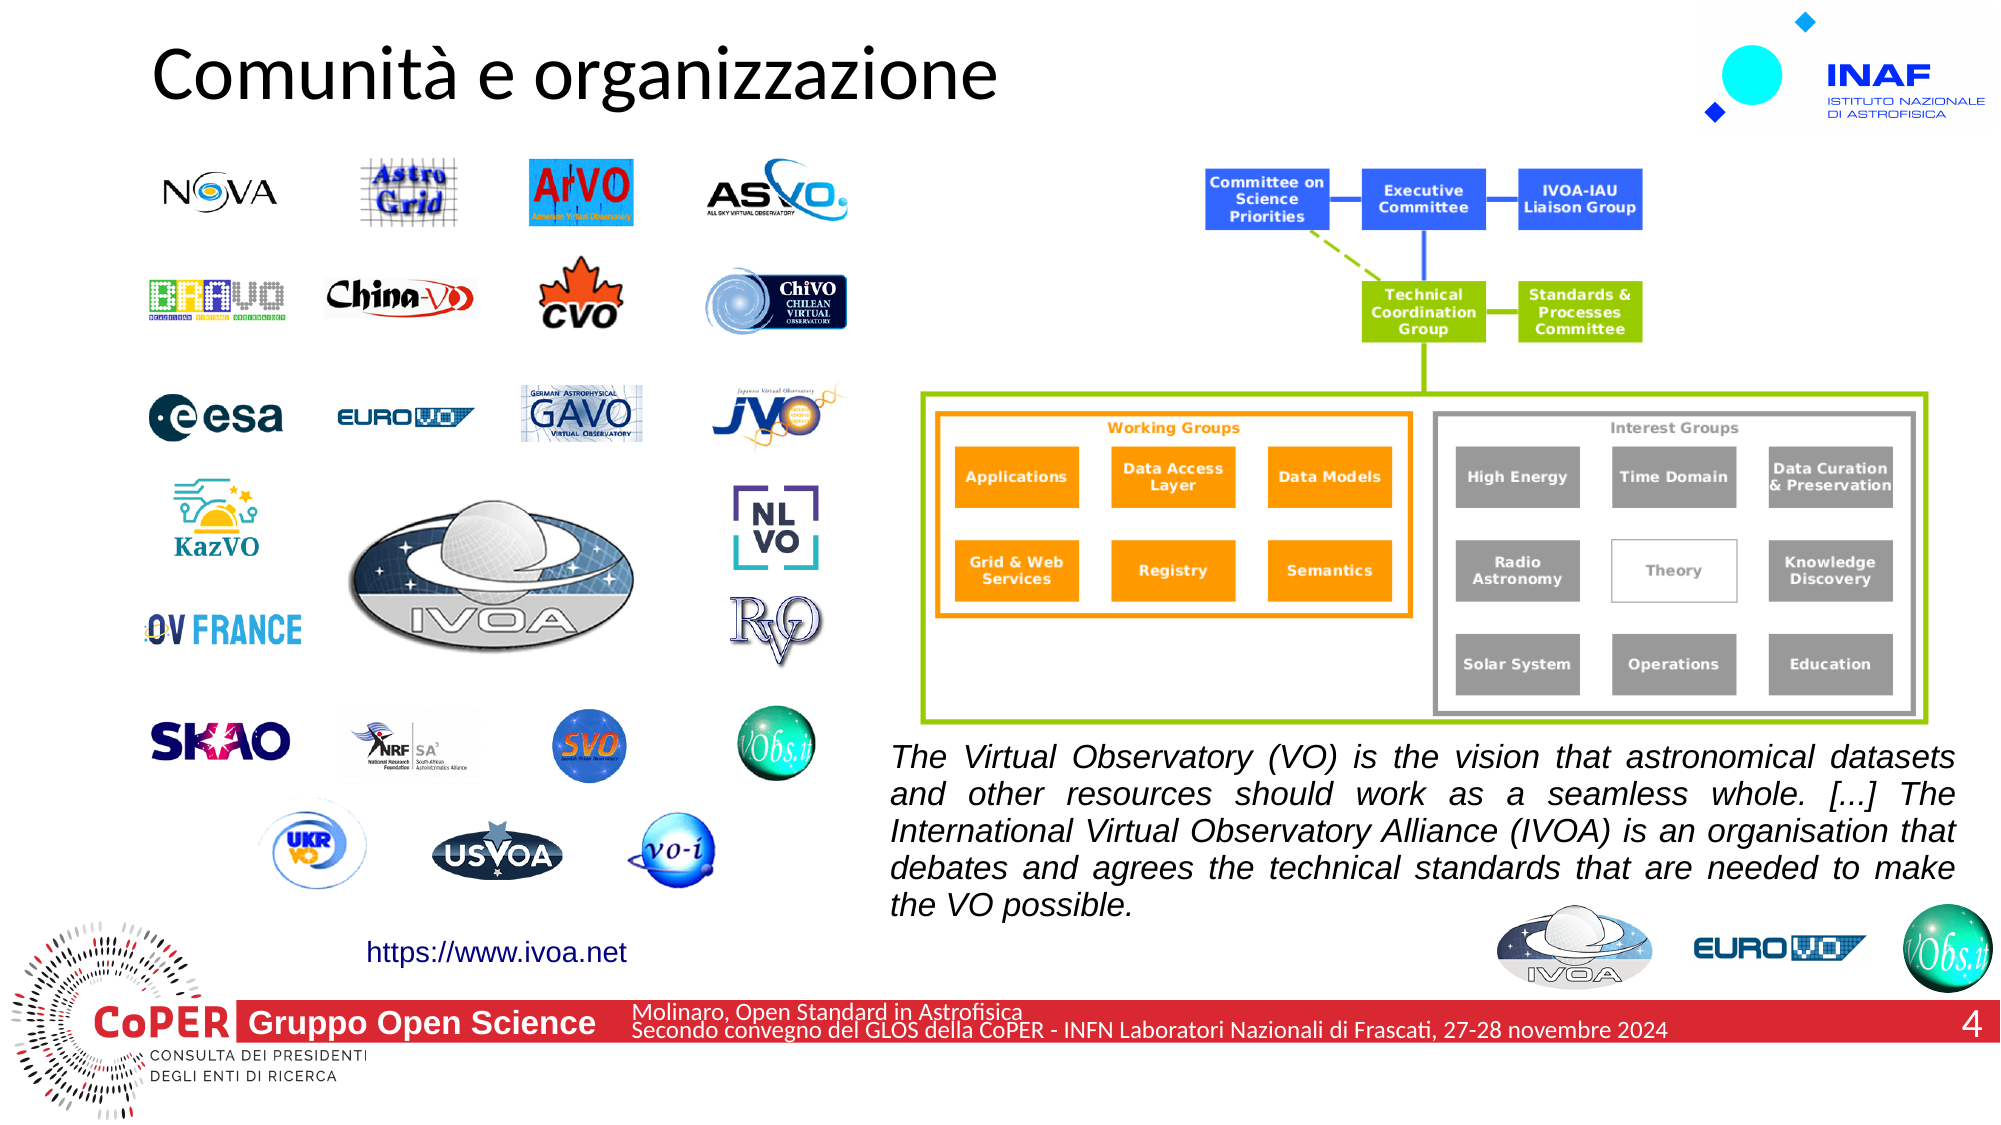

# Comunità e organizzazione
The Virtual Observatory (VO) is the vision that astronomical datasets and other resources should work as a seamless whole. [...] The International Virtual Observatory Alliance (IVOA) is an organisation that debates and agrees the technical standards that are needed to make the VO possible.
https://www.ivoa.net
Molinaro, Open Standard in Astrofisica
Secondo convegno del GLOS della CoPER - INFN Laboratori Nazionali di Frascati, 27-28 novembre 2024